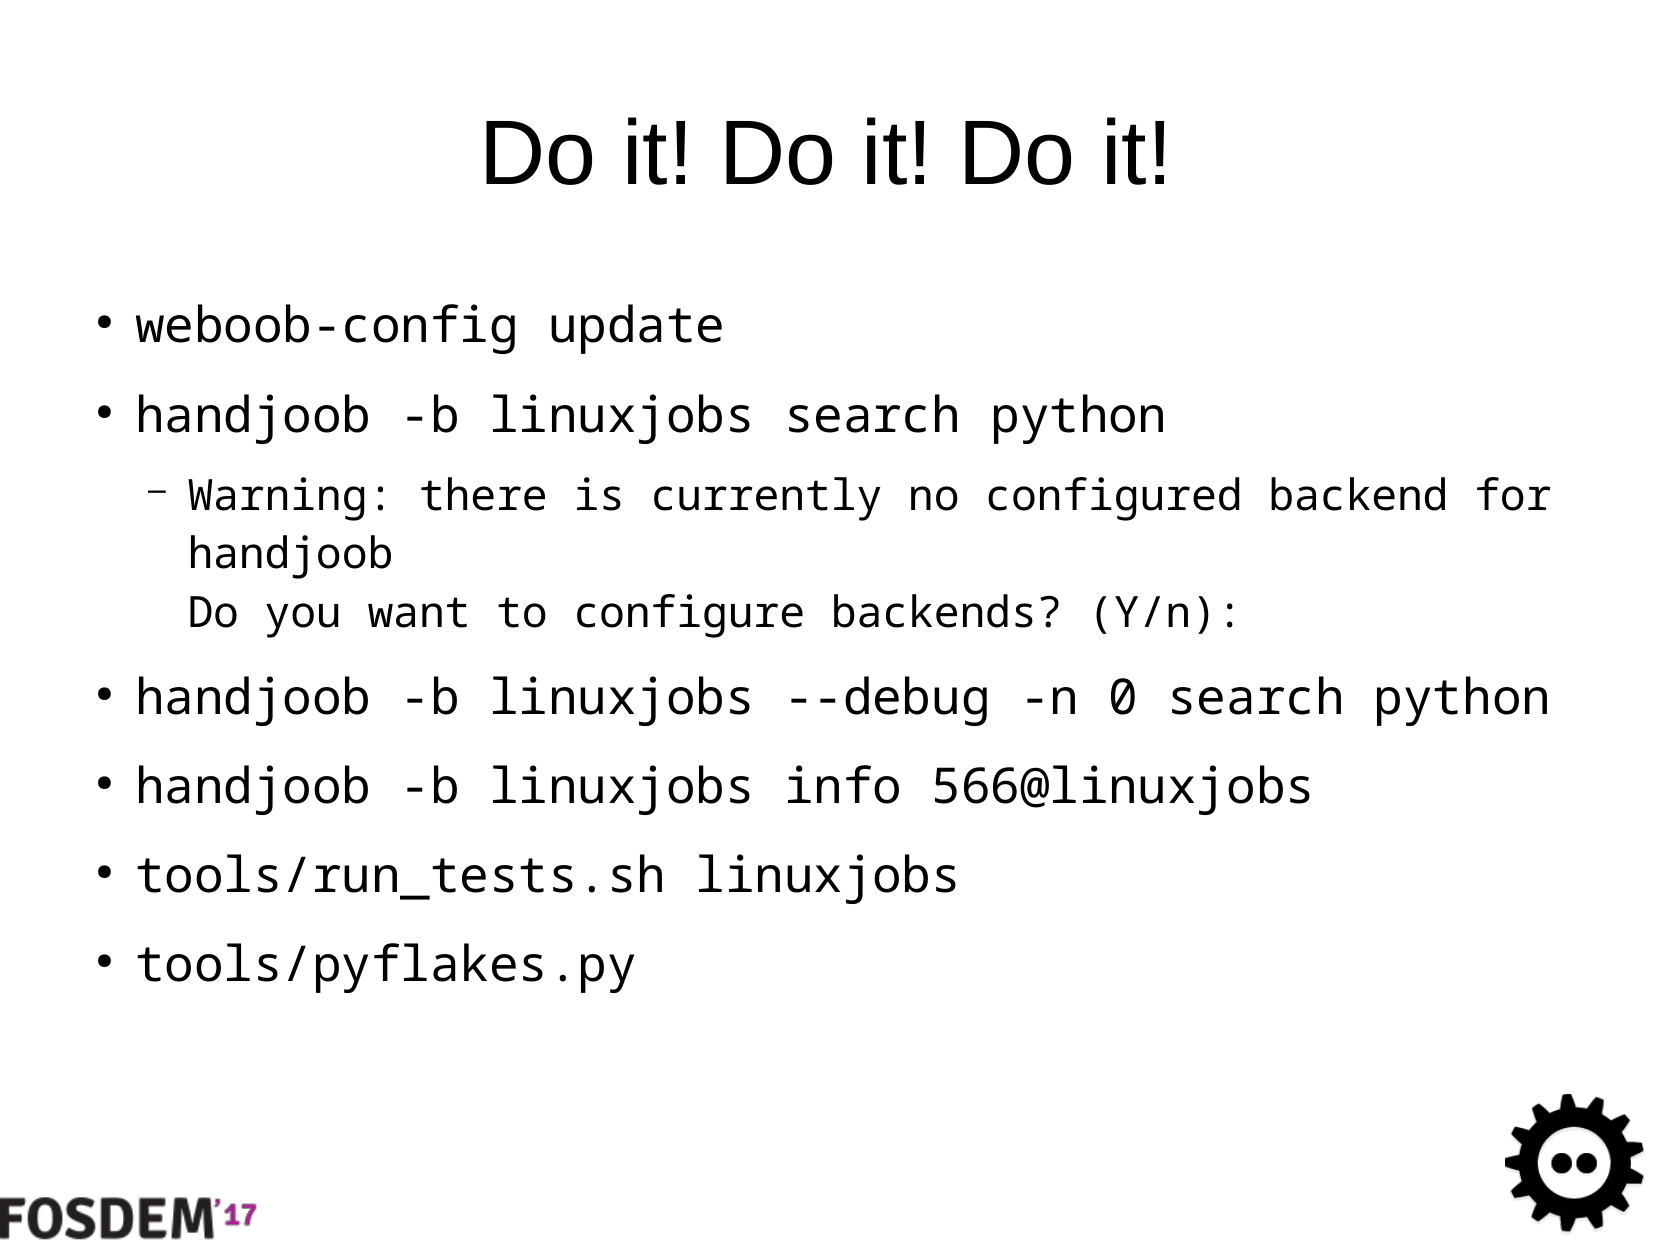

# Do it! Do it! Do it!
weboob-config update
handjoob -b linuxjobs search python
Warning: there is currently no configured backend for handjoob
Do you want to configure backends? (Y/n):
handjoob -b linuxjobs --debug -n 0 search python
handjoob -b linuxjobs info 566@linuxjobs
tools/run_tests.sh linuxjobs
tools/pyflakes.py